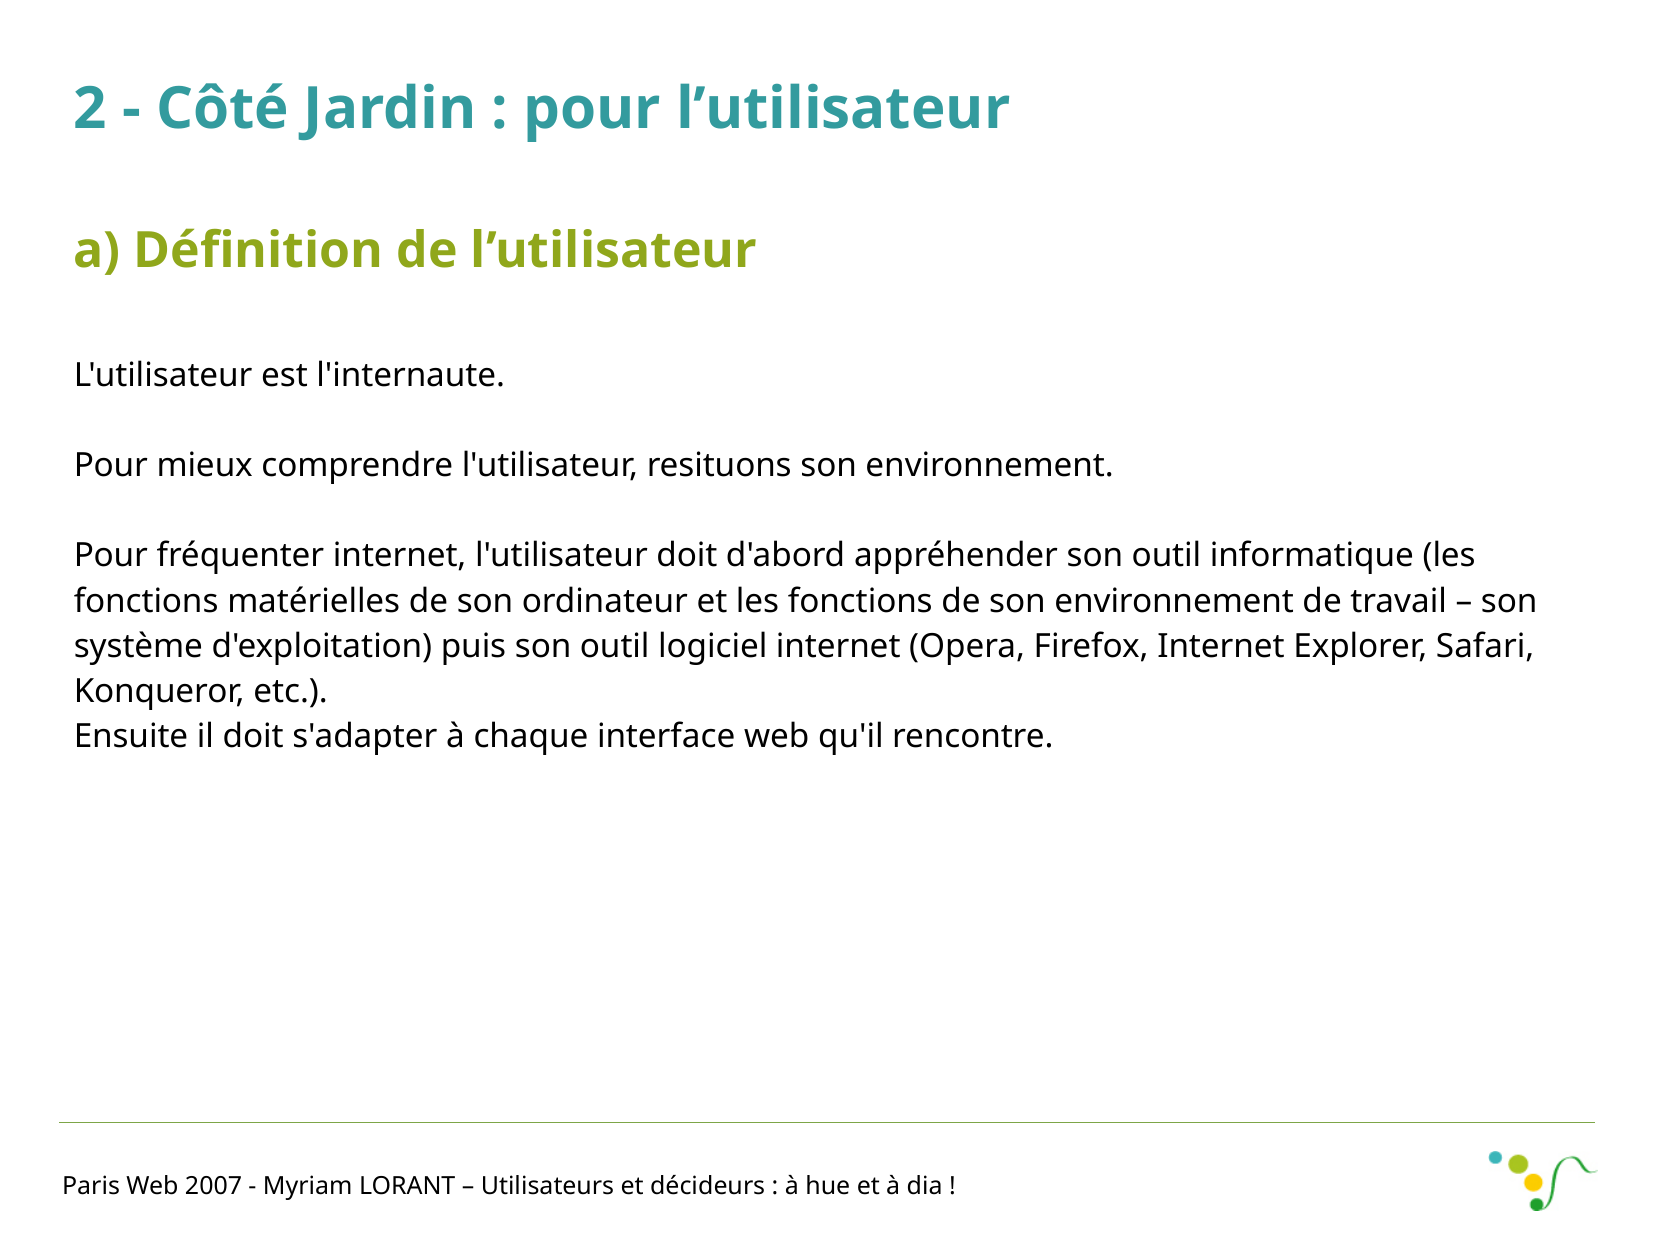

2 - Côté Jardin : pour l’utilisateur
a) Définition de l’utilisateur
L'utilisateur est l'internaute.
Pour mieux comprendre l'utilisateur, resituons son environnement.
Pour fréquenter internet, l'utilisateur doit d'abord appréhender son outil informatique (les fonctions matérielles de son ordinateur et les fonctions de son environnement de travail – son système d'exploitation) puis son outil logiciel internet (Opera, Firefox, Internet Explorer, Safari, Konqueror, etc.).
Ensuite il doit s'adapter à chaque interface web qu'il rencontre.
Paris Web 2007 - Myriam LORANT – Utilisateurs et décideurs : à hue et à dia !